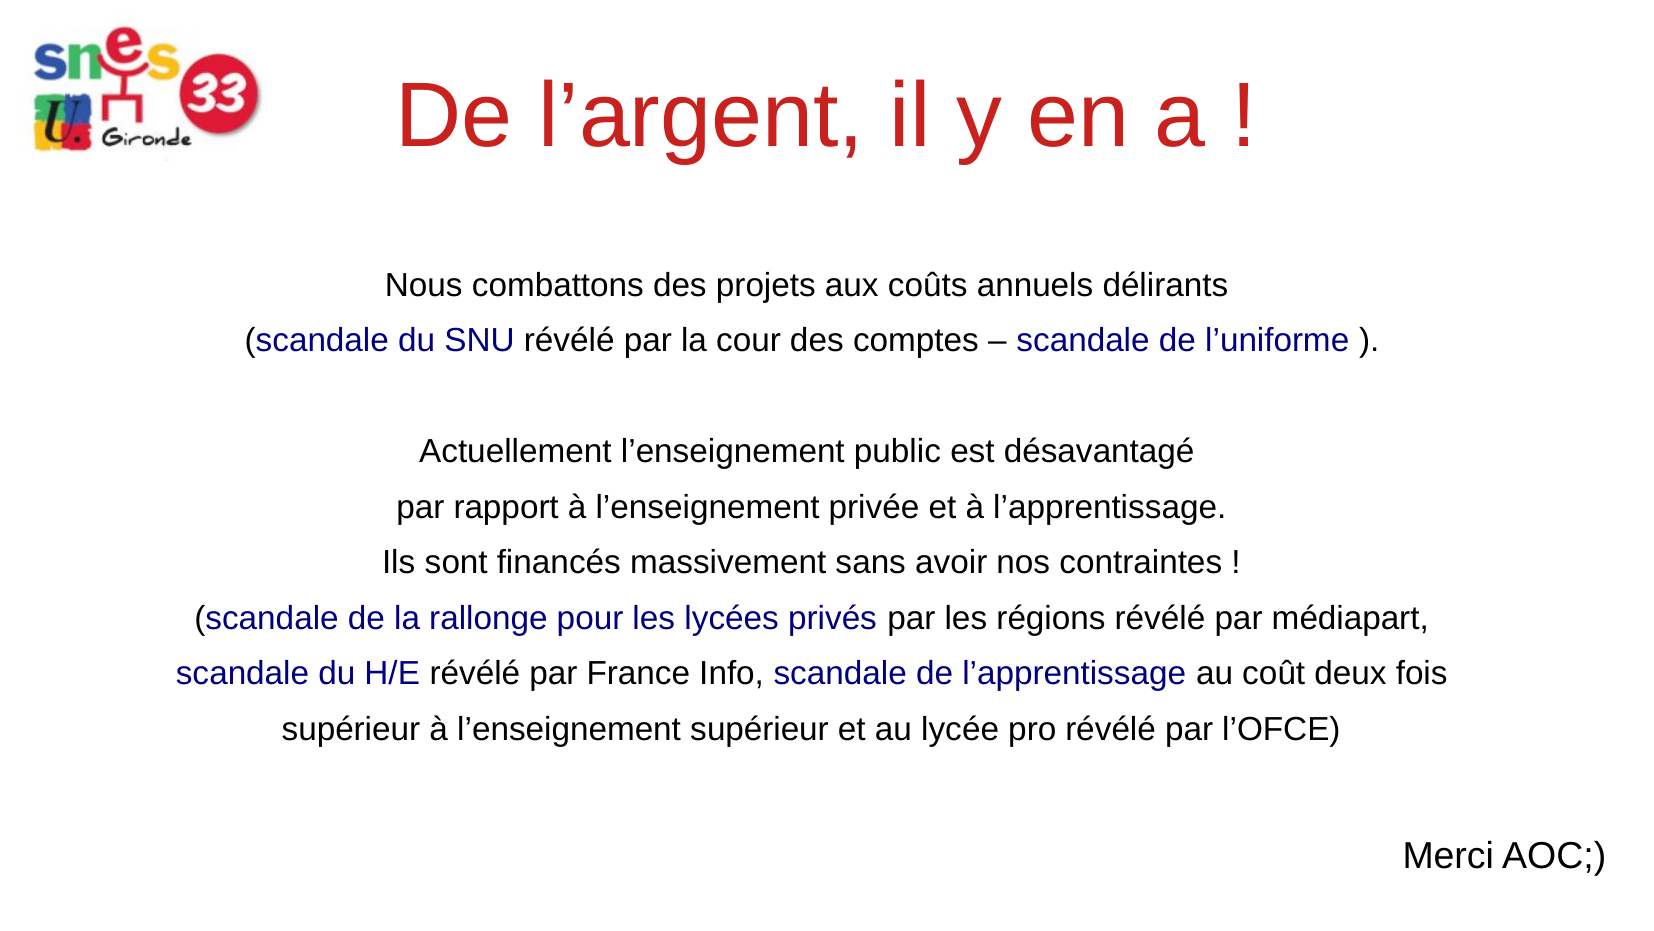

# De l’argent, il y en a !
Nous combattons des projets aux coûts annuels délirants
(scandale du SNU révélé par la cour des comptes – scandale de l’uniforme ).
Actuellement l’enseignement public est désavantagé
par rapport à l’enseignement privée et à l’apprentissage.
Ils sont financés massivement sans avoir nos contraintes !
 (scandale de la rallonge pour les lycées privés par les régions révélé par médiapart, scandale du H/E révélé par France Info, scandale de l’apprentissage au coût deux fois supérieur à l’enseignement supérieur et au lycée pro révélé par l’OFCE)
Merci AOC;)